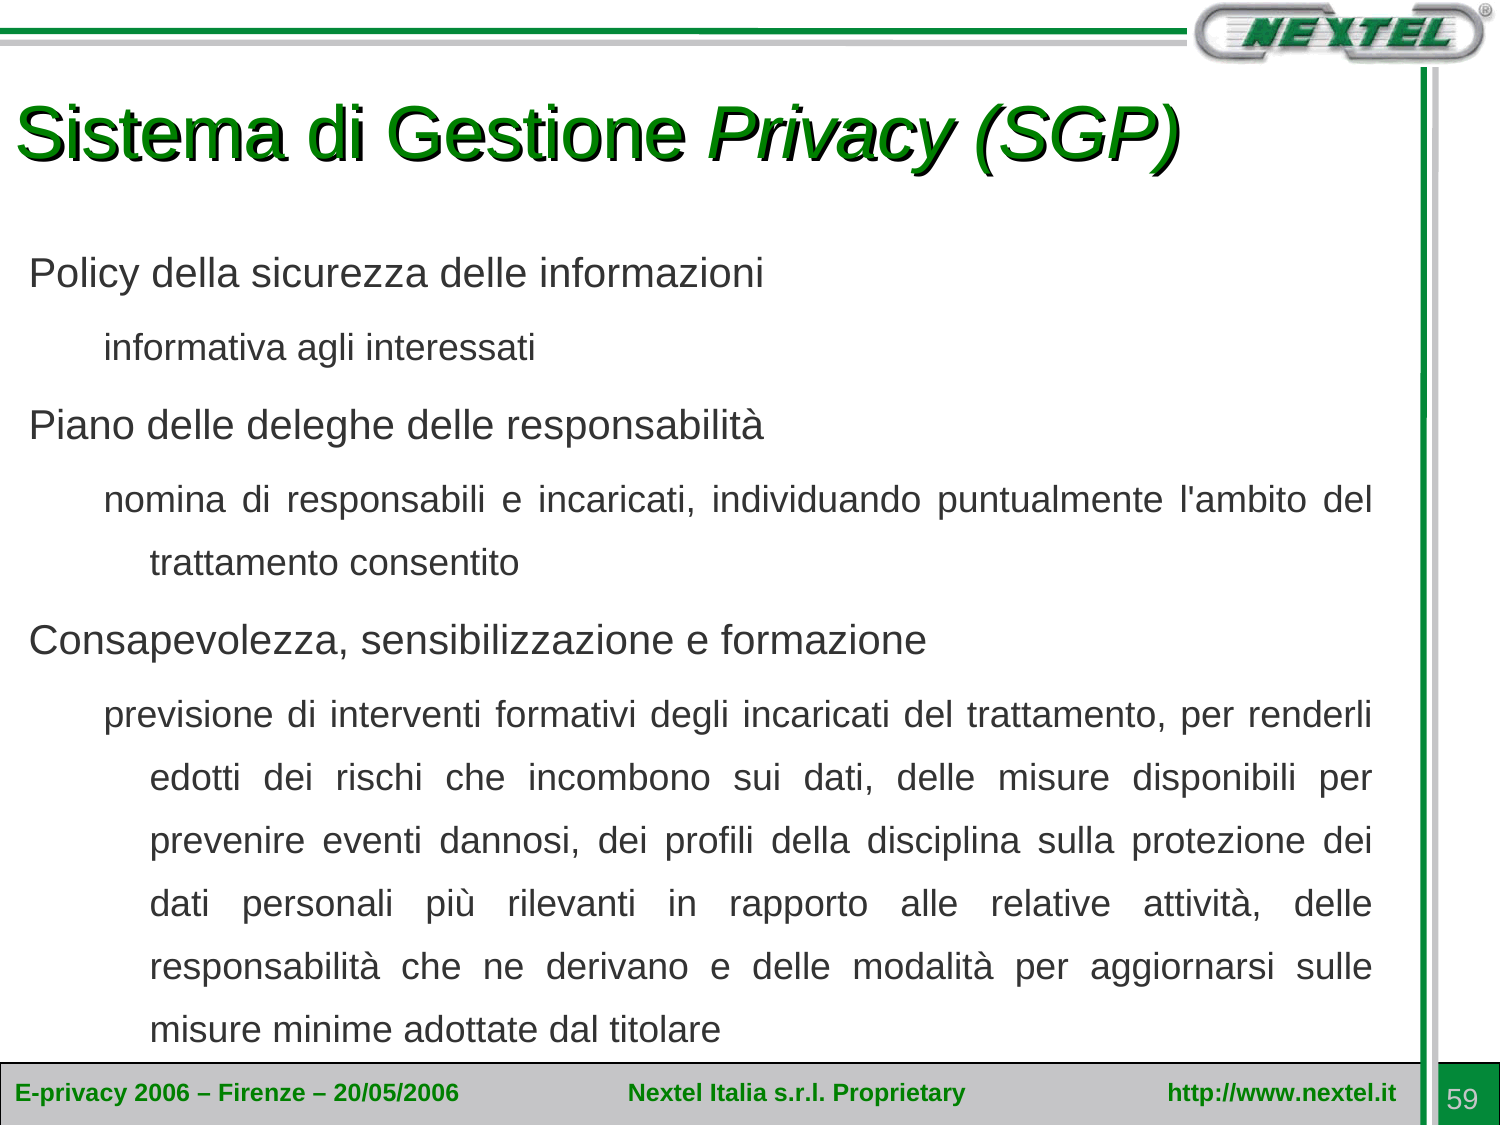

Sistema di Gestione Privacy (SGP)
# Policy della sicurezza delle informazioni
informativa agli interessati
Piano delle deleghe delle responsabilità
nomina di responsabili e incaricati, individuando puntualmente l'ambito del trattamento consentito
Consapevolezza, sensibilizzazione e formazione
previsione di interventi formativi degli incaricati del trattamento, per renderli edotti dei rischi che incombono sui dati, delle misure disponibili per prevenire eventi dannosi, dei profili della disciplina sulla protezione dei dati personali più rilevanti in rapporto alle relative attività, delle responsabilità che ne derivano e delle modalità per aggiornarsi sulle misure minime adottate dal titolare
59